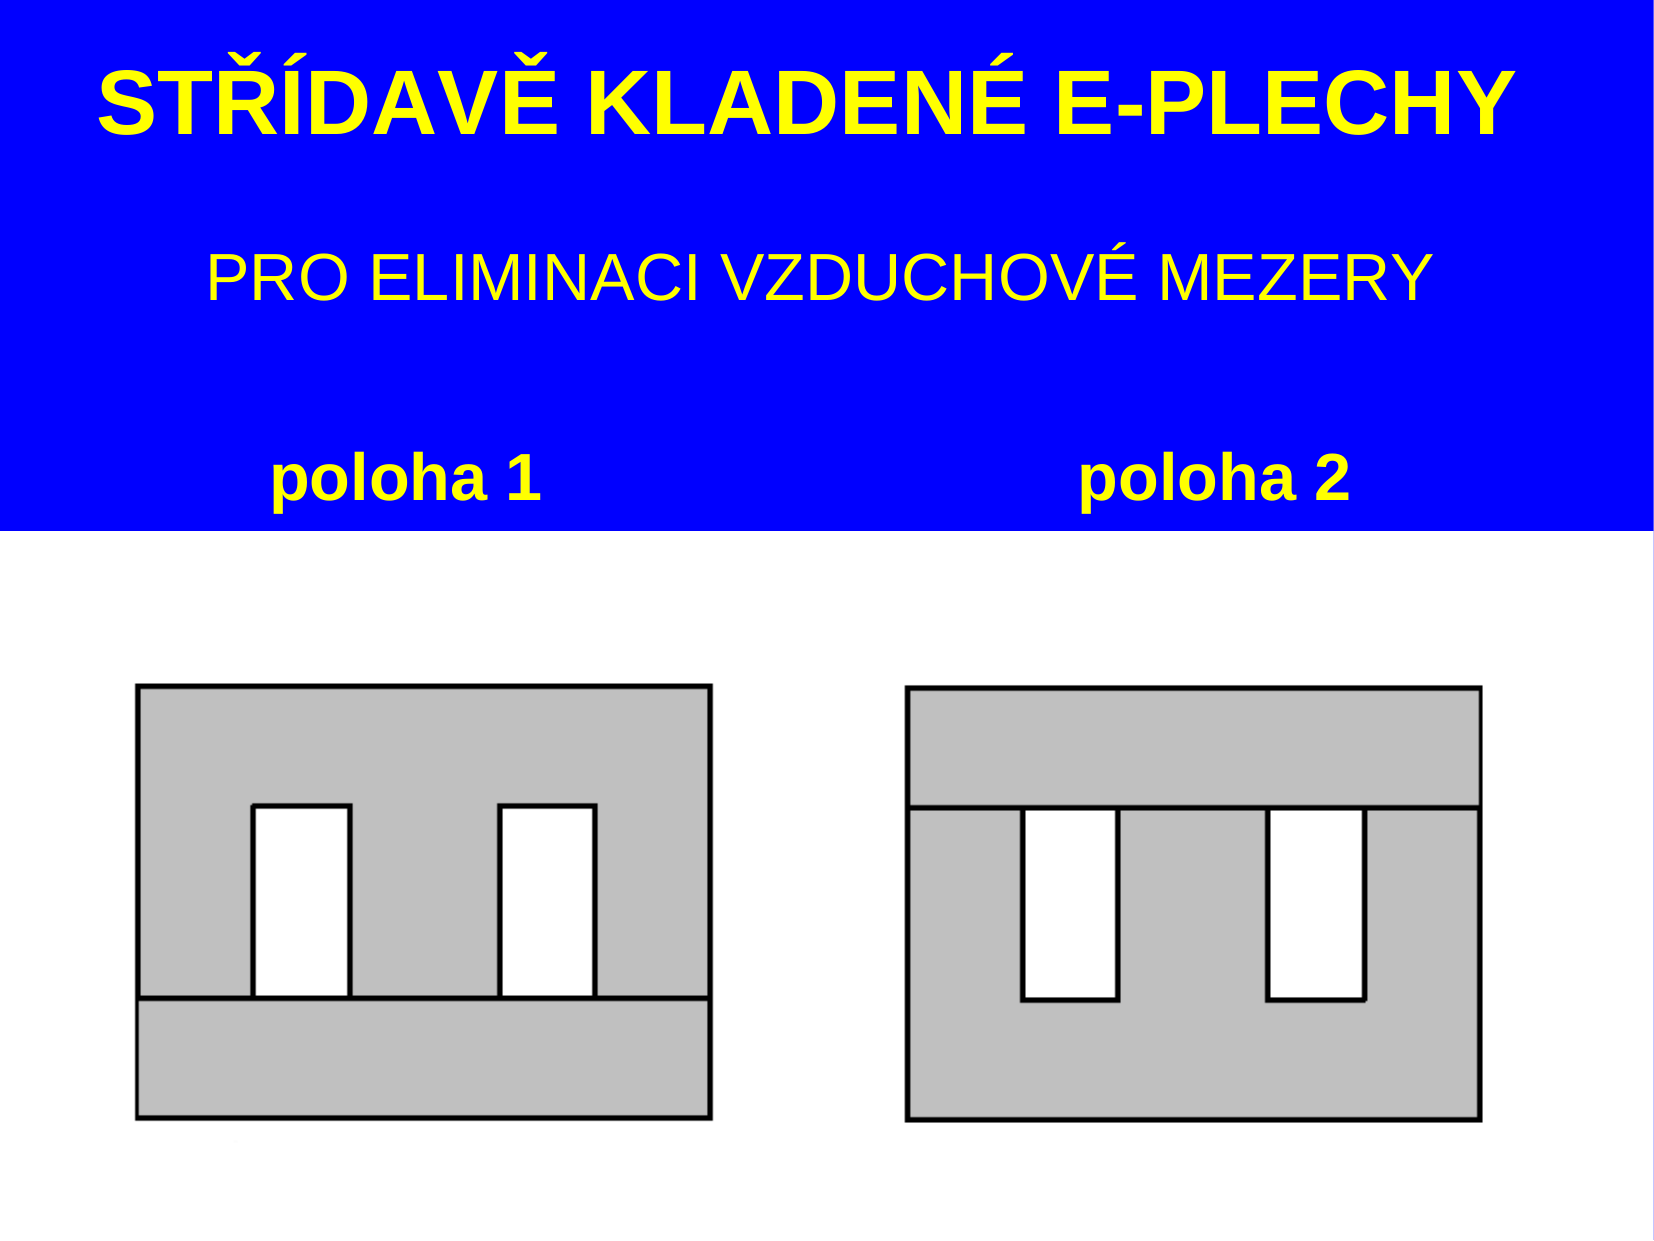

# STŘÍDAVĚ KLADENÉ E-PLECHY PRO ELIMINACI VZDUCHOVÉ MEZERY poloha 1 poloha 2